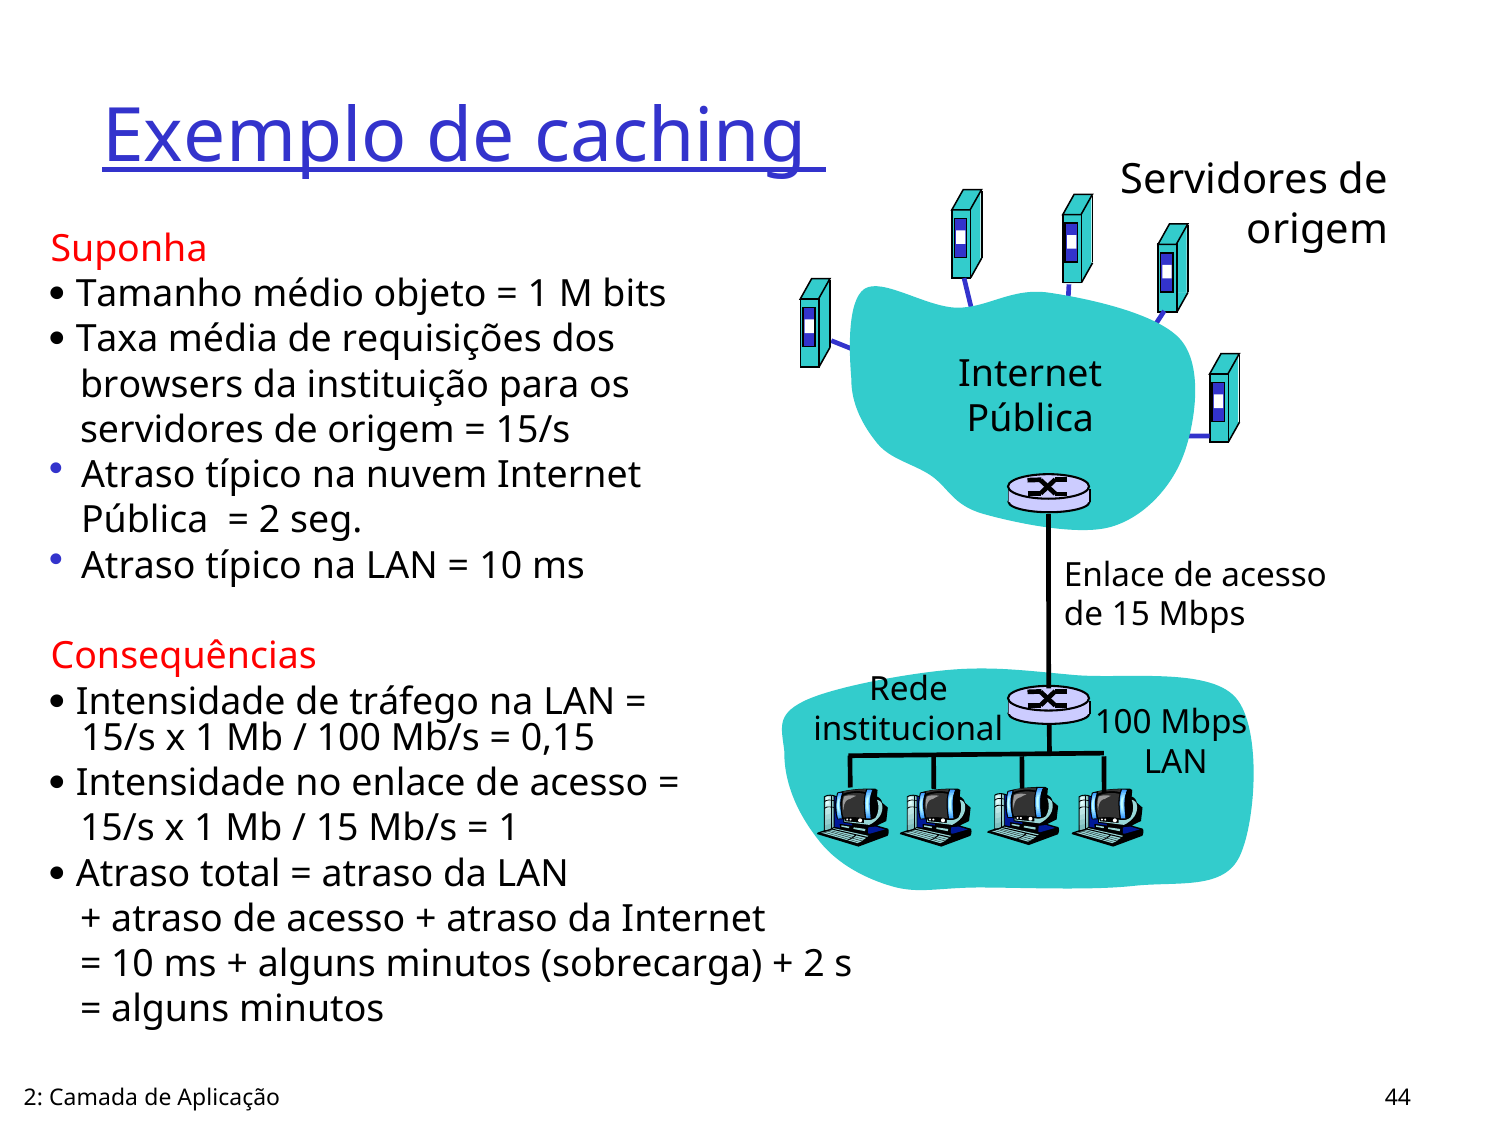

# Exemplo de caching
Servidores de
origem
Suponha
 Tamanho médio objeto = 1 M bits
 Taxa média de requisições dos
 browsers da instituição para os
 servidores de origem = 15/s
Atraso típico na nuvem Internet
Pública = 2 seg.
Atraso típico na LAN = 10 ms
Consequências
 Intensidade de tráfego na LAN =
15/s x 1 Mb / 100 Mb/s = 0,15
 Intensidade no enlace de acesso =
 15/s x 1 Mb / 15 Mb/s = 1
 Atraso total = atraso da LAN
 + atraso de acesso + atraso da Internet
 = 10 ms + alguns minutos (sobrecarga) + 2 s
 = alguns minutos
Internet
Pública
Enlace de acesso
de 15 Mbps
Rede
institucional
100 Mbps
 LAN
44